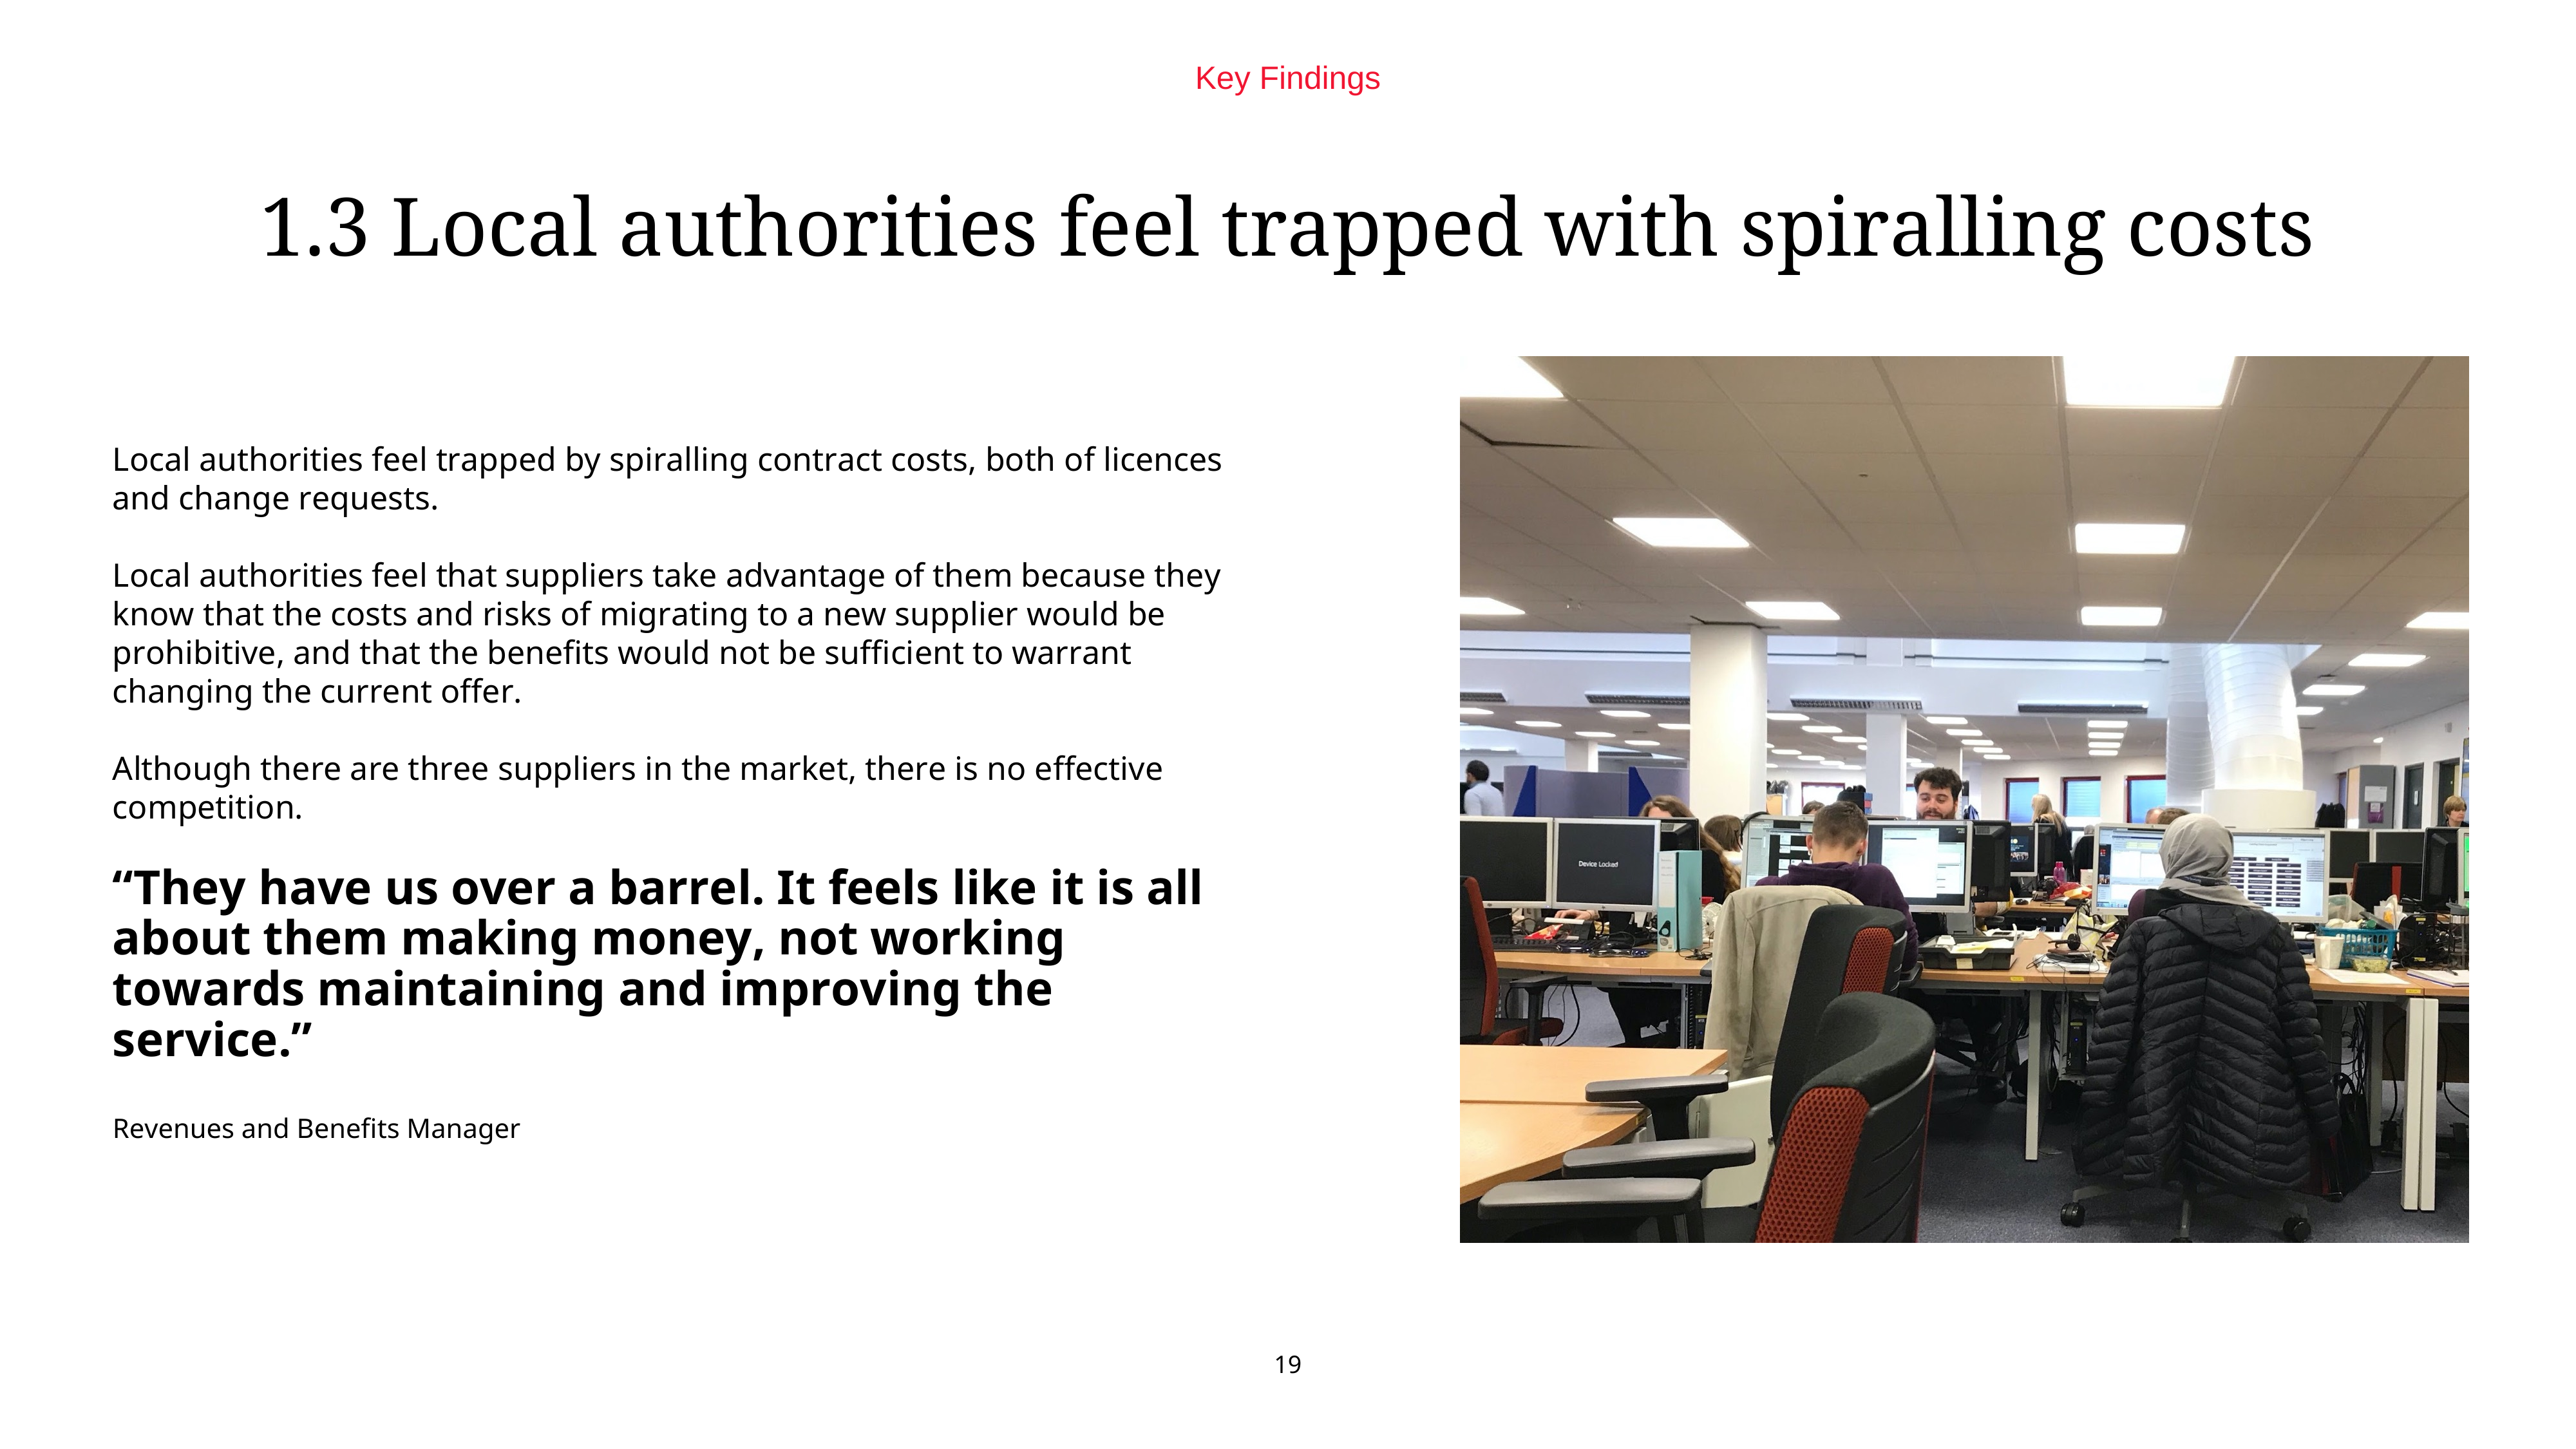

Key Findings
1.3 Local authorities feel trapped with spiralling costs
Local authorities feel trapped by spiralling contract costs, both of licences and change requests.
Local authorities feel that suppliers take advantage of them because they know that the costs and risks of migrating to a new supplier would be prohibitive, and that the benefits would not be sufficient to warrant changing the current offer.
Although there are three suppliers in the market, there is no effective competition.
“They have us over a barrel. It feels like it is all about them making money, not working towards maintaining and improving the service.”
Revenues and Benefits Manager